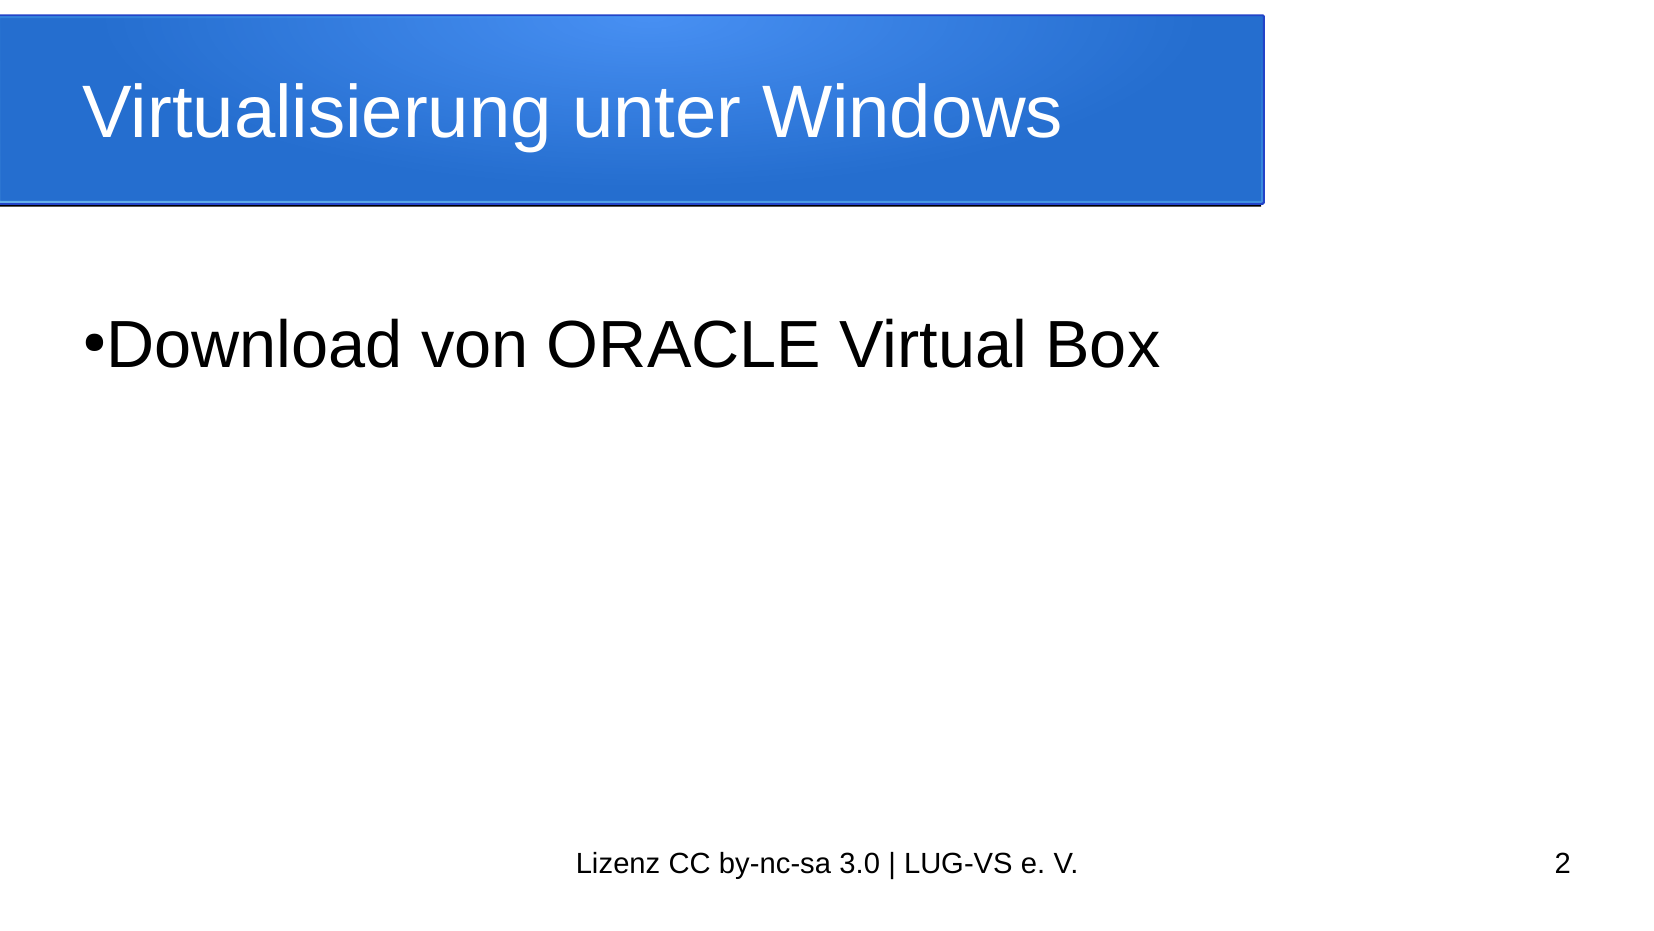

# Virtualisierung unter Windows
Download von ORACLE Virtual Box
Lizenz CC by-nc-sa 3.0 | LUG-VS e. V.
2